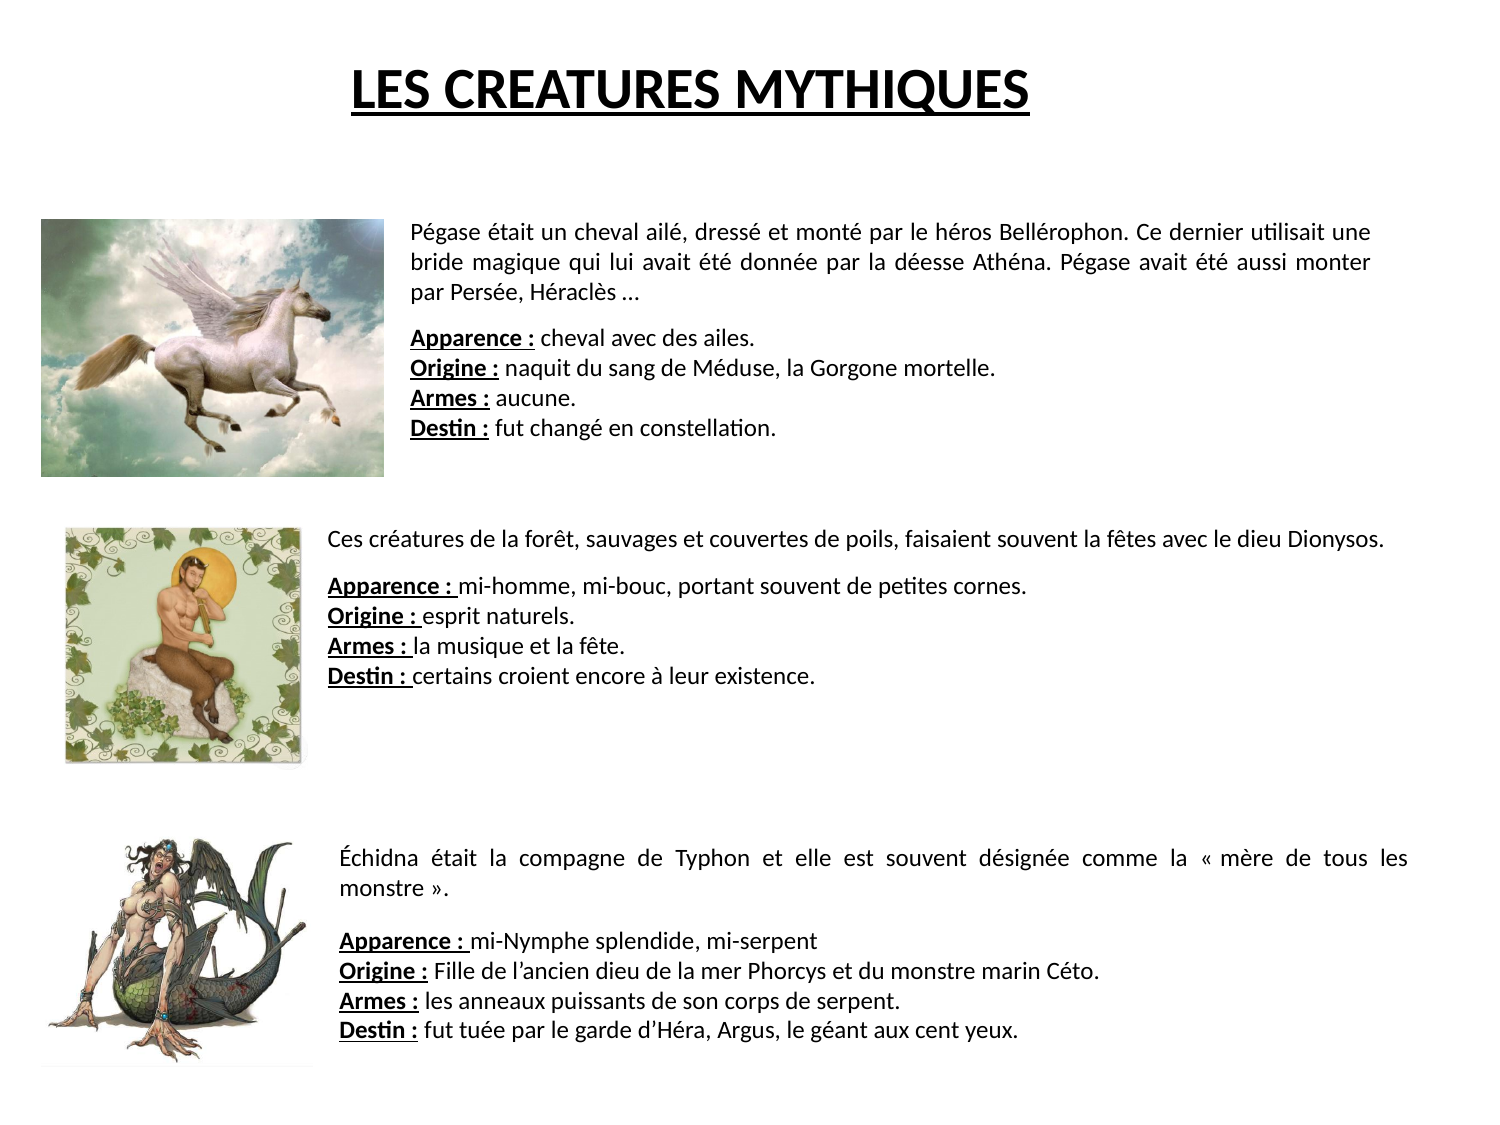

LES CREATURES MYTHIQUES
Pégase était un cheval ailé, dressé et monté par le héros Bellérophon. Ce dernier utilisait une bride magique qui lui avait été donnée par la déesse Athéna. Pégase avait été aussi monter par Persée, Héraclès …
Apparence : cheval avec des ailes.
Origine : naquit du sang de Méduse, la Gorgone mortelle.
Armes : aucune.
Destin : fut changé en constellation.
Ces créatures de la forêt, sauvages et couvertes de poils, faisaient souvent la fêtes avec le dieu Dionysos.
Apparence : mi-homme, mi-bouc, portant souvent de petites cornes.
Origine : esprit naturels.
Armes : la musique et la fête.
Destin : certains croient encore à leur existence.
Échidna était la compagne de Typhon et elle est souvent désignée comme la « mère de tous les monstre ».
Apparence : mi-Nymphe splendide, mi-serpent
Origine : Fille de l’ancien dieu de la mer Phorcys et du monstre marin Céto.
Armes : les anneaux puissants de son corps de serpent.
Destin : fut tuée par le garde d’Héra, Argus, le géant aux cent yeux.